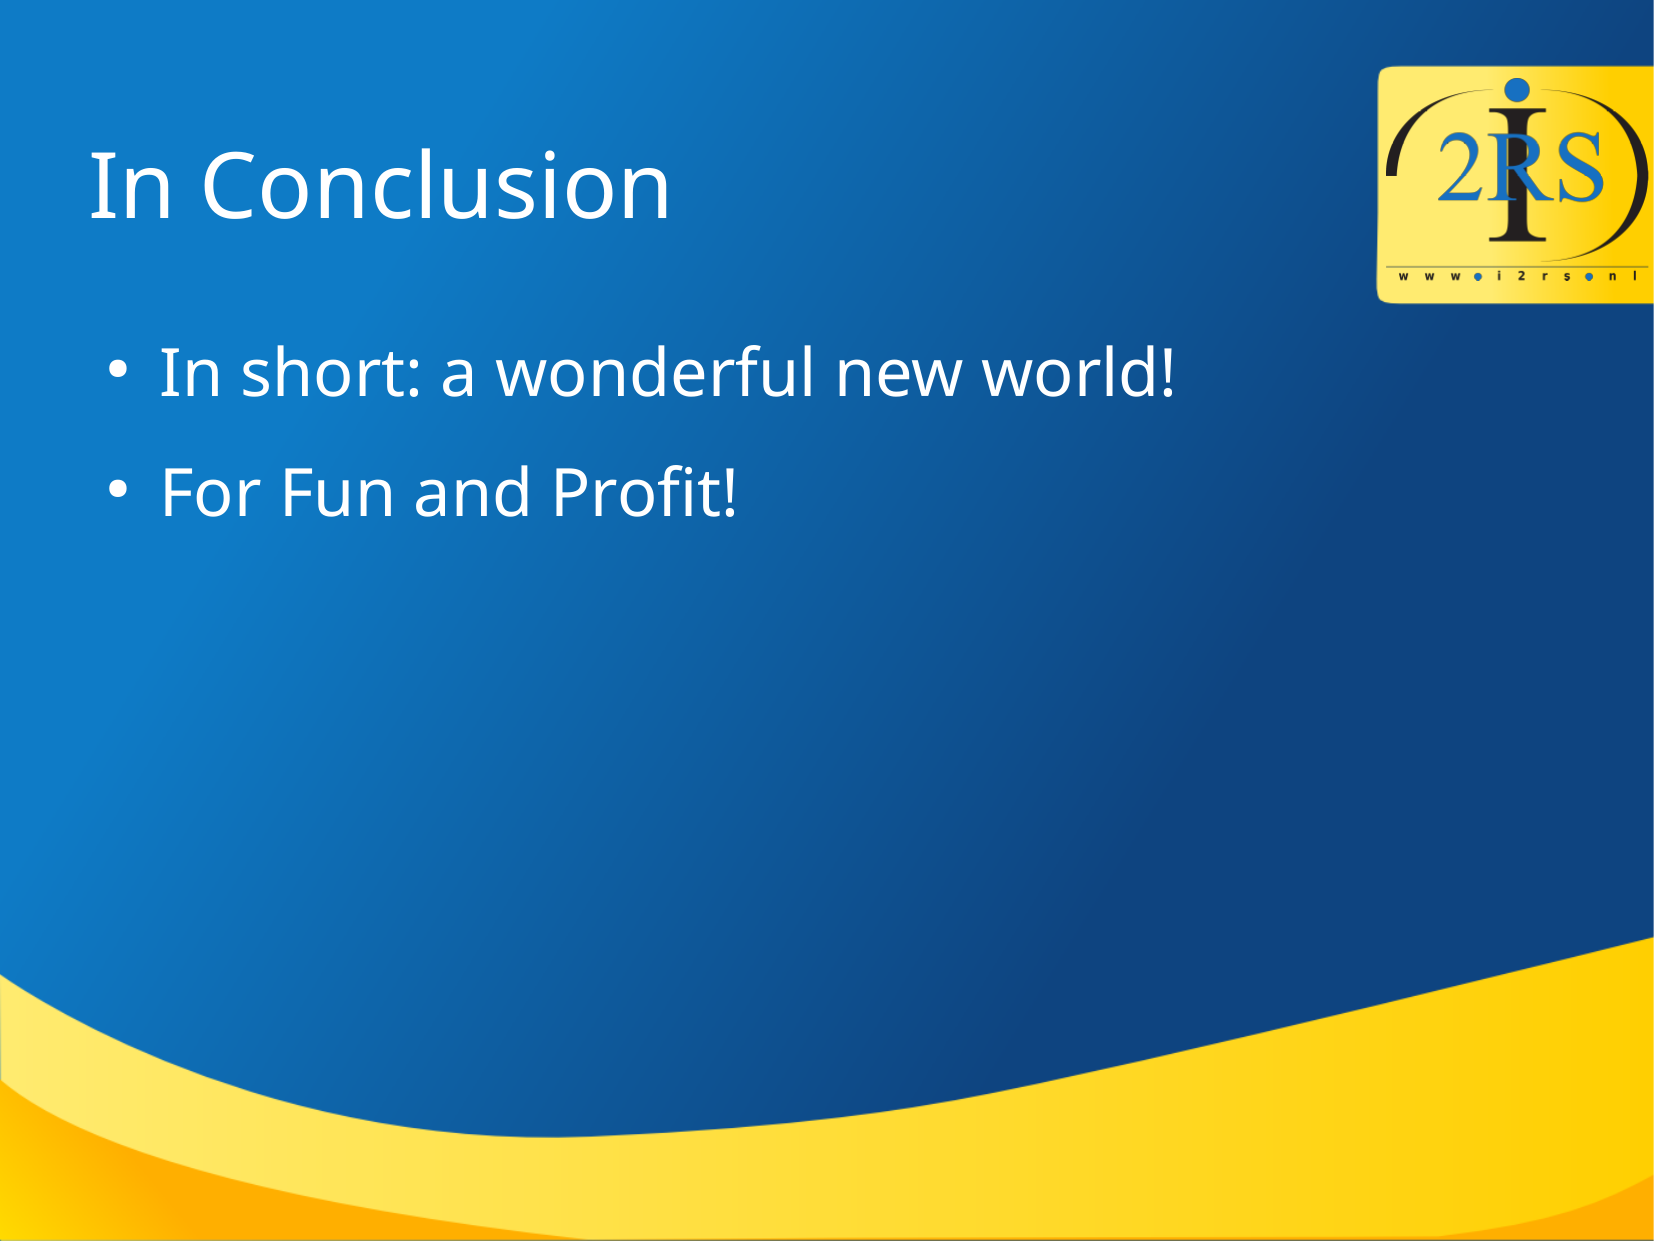

# In Conclusion
In short: a wonderful new world!
For Fun and Profit!